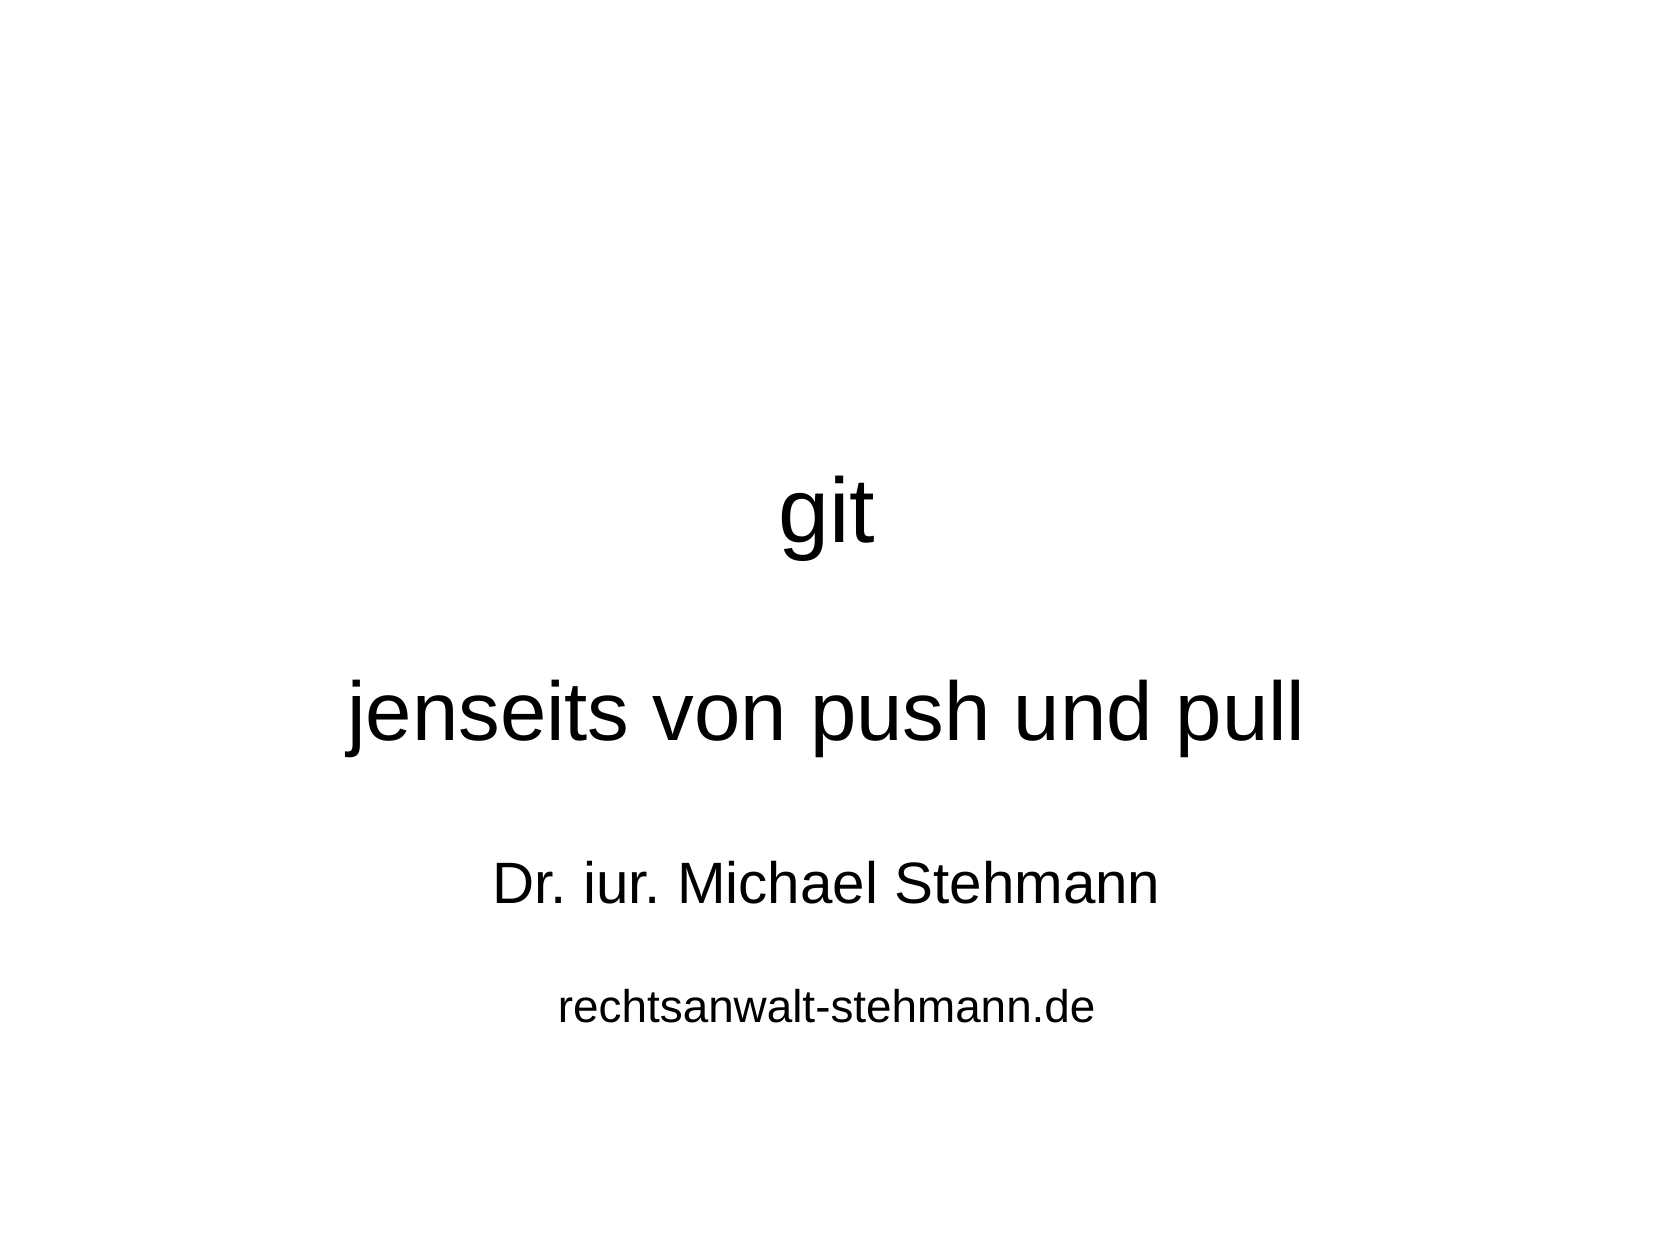

#
git
jenseits von push und pull
Dr. iur. Michael Stehmann
rechtsanwalt-stehmann.de